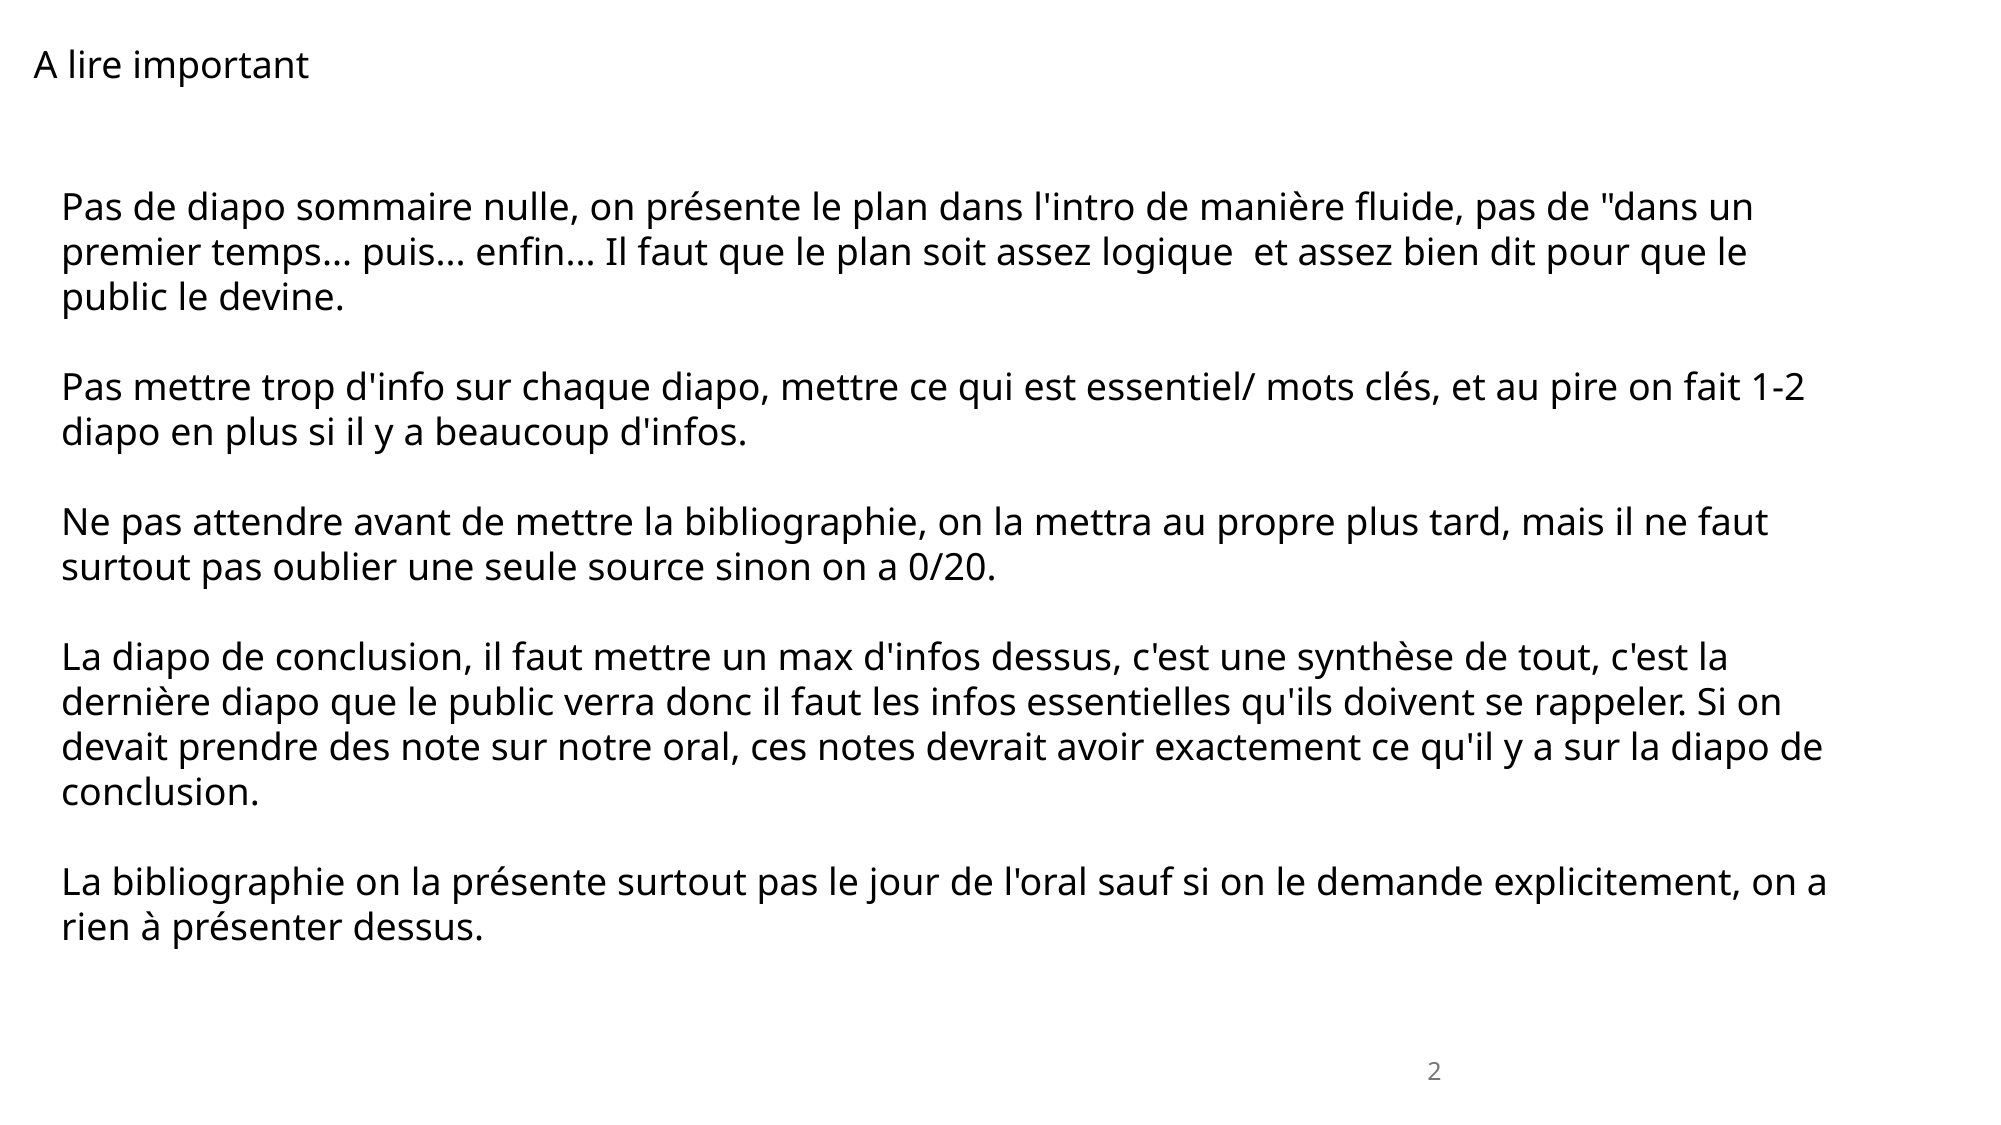

A lire important
Pas de diapo sommaire nulle, on présente le plan dans l'intro de manière fluide, pas de "dans un premier temps... puis... enfin... Il faut que le plan soit assez logique et assez bien dit pour que le public le devine.
Pas mettre trop d'info sur chaque diapo, mettre ce qui est essentiel/ mots clés, et au pire on fait 1-2 diapo en plus si il y a beaucoup d'infos.
Ne pas attendre avant de mettre la bibliographie, on la mettra au propre plus tard, mais il ne faut surtout pas oublier une seule source sinon on a 0/20.
La diapo de conclusion, il faut mettre un max d'infos dessus, c'est une synthèse de tout, c'est la dernière diapo que le public verra donc il faut les infos essentielles qu'ils doivent se rappeler. Si on devait prendre des note sur notre oral, ces notes devrait avoir exactement ce qu'il y a sur la diapo de conclusion.
La bibliographie on la présente surtout pas le jour de l'oral sauf si on le demande explicitement, on a rien à présenter dessus.